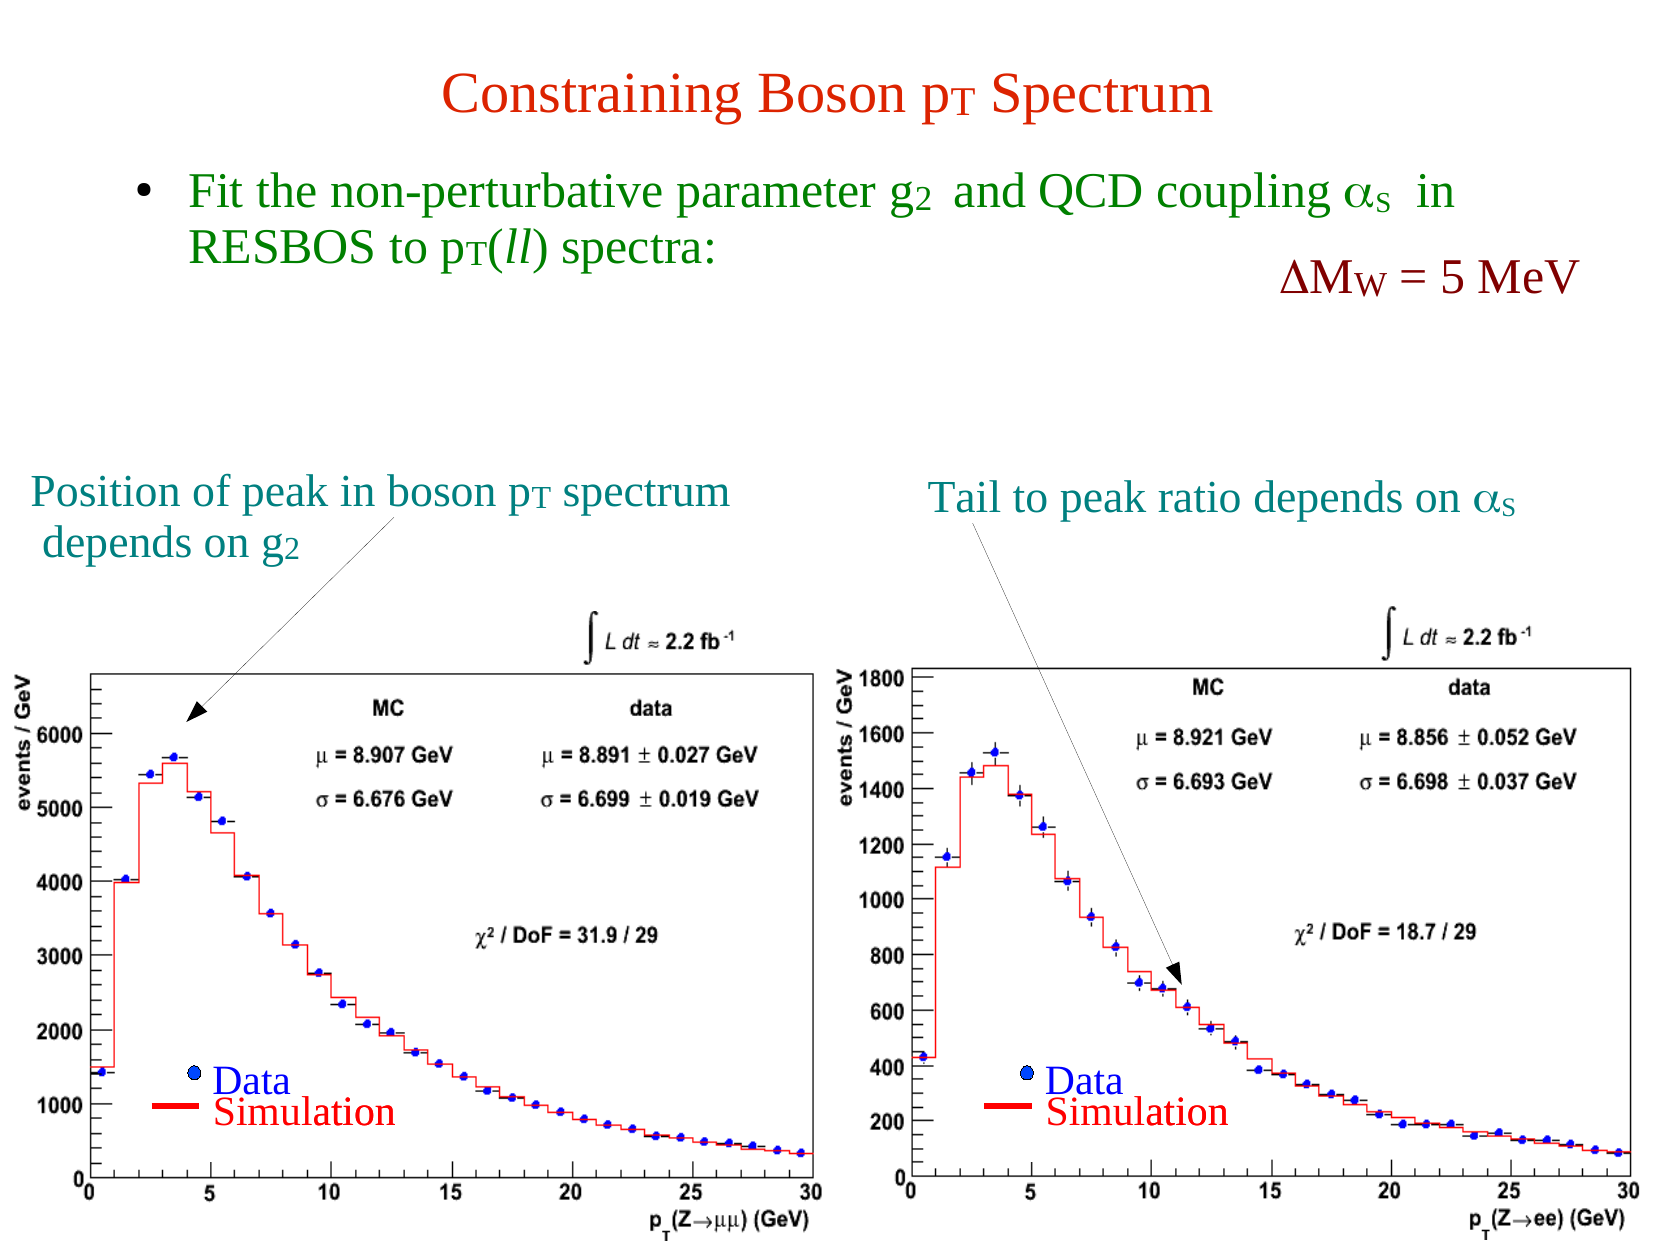

# Constraining Boson pT Spectrum
Fit the non-perturbative parameter g2 and QCD coupling αS in RESBOS to pT(ll) spectra:
ΔMW = 5 MeV
Position of peak in boson pT spectrum
 depends on g2
Tail to peak ratio depends on αS
Data
Data
Data
Data
Simulation
Simulation
Simulation
Simulation